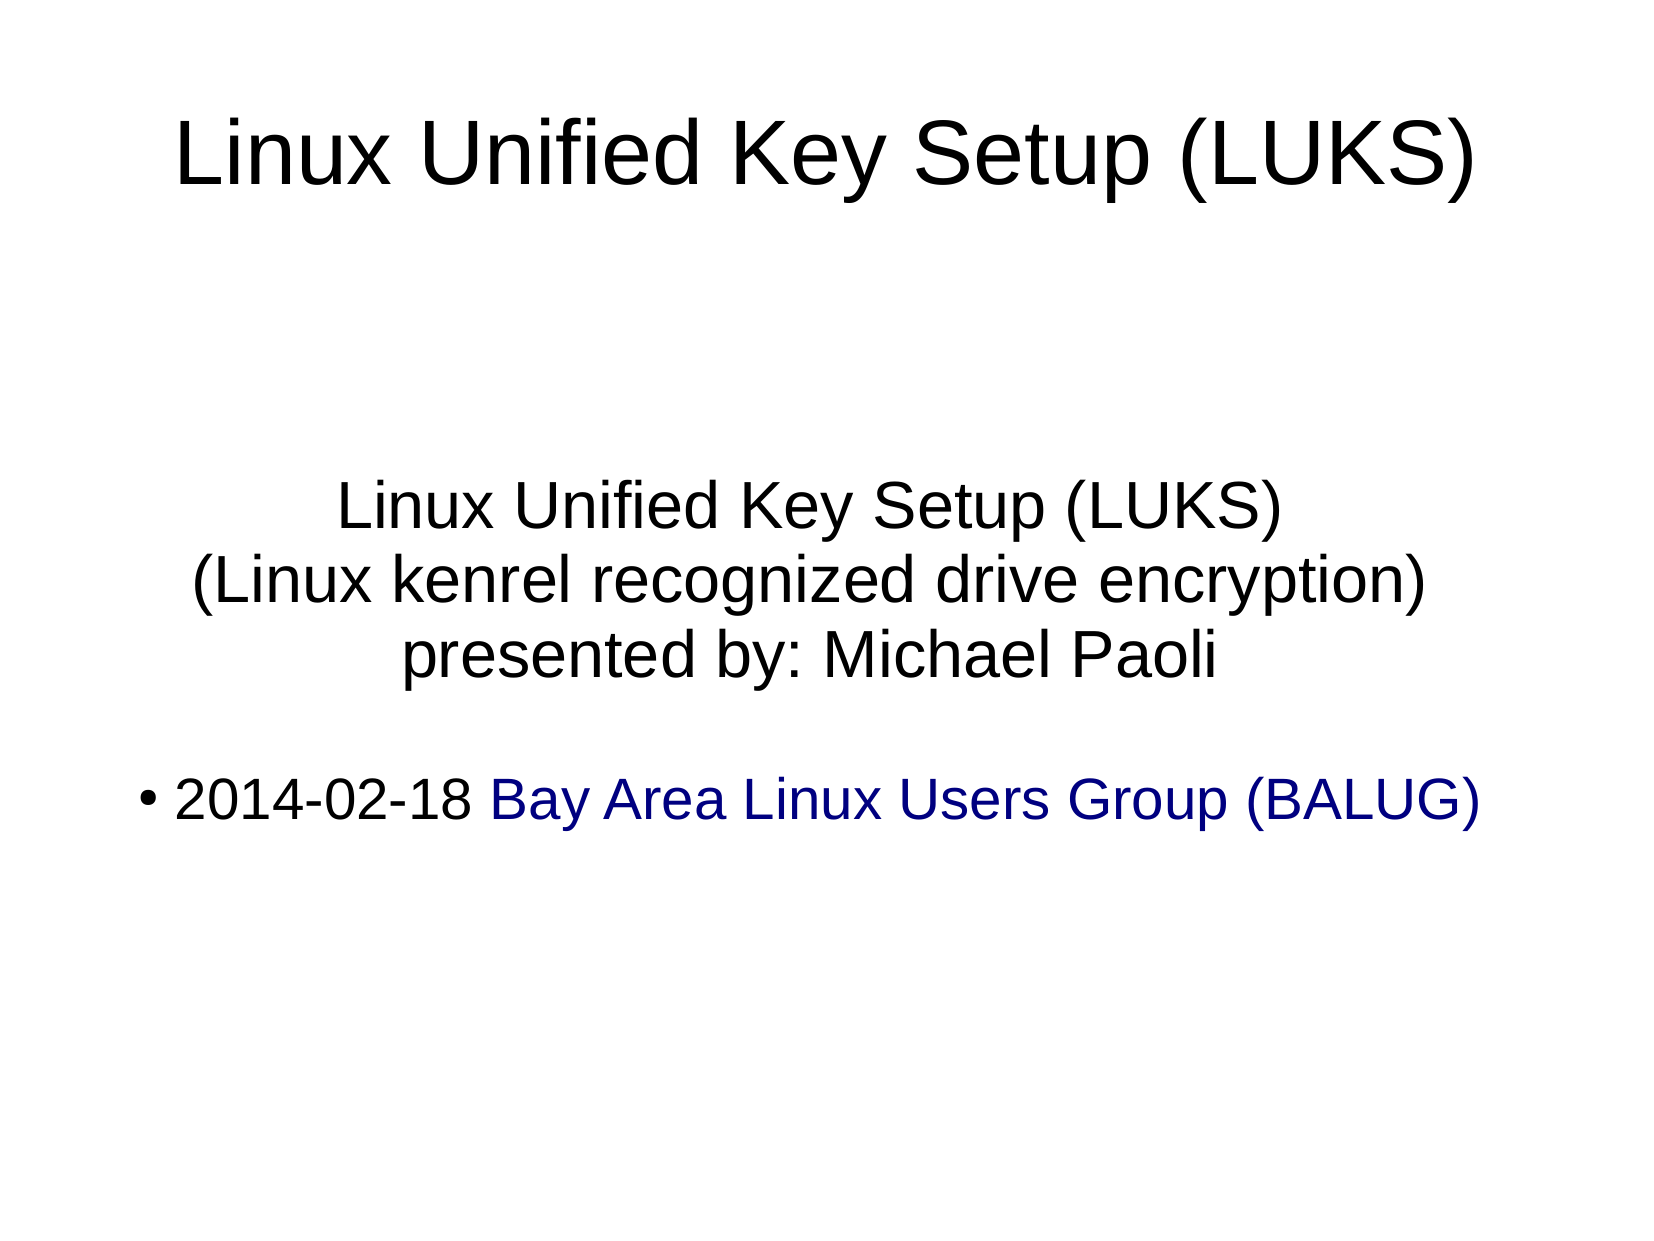

# Linux Unified Key Setup (LUKS)
Linux Unified Key Setup (LUKS)
(Linux kenrel recognized drive encryption)
presented by: Michael Paoli
 2014-02-18 Bay Area Linux Users Group (BALUG)